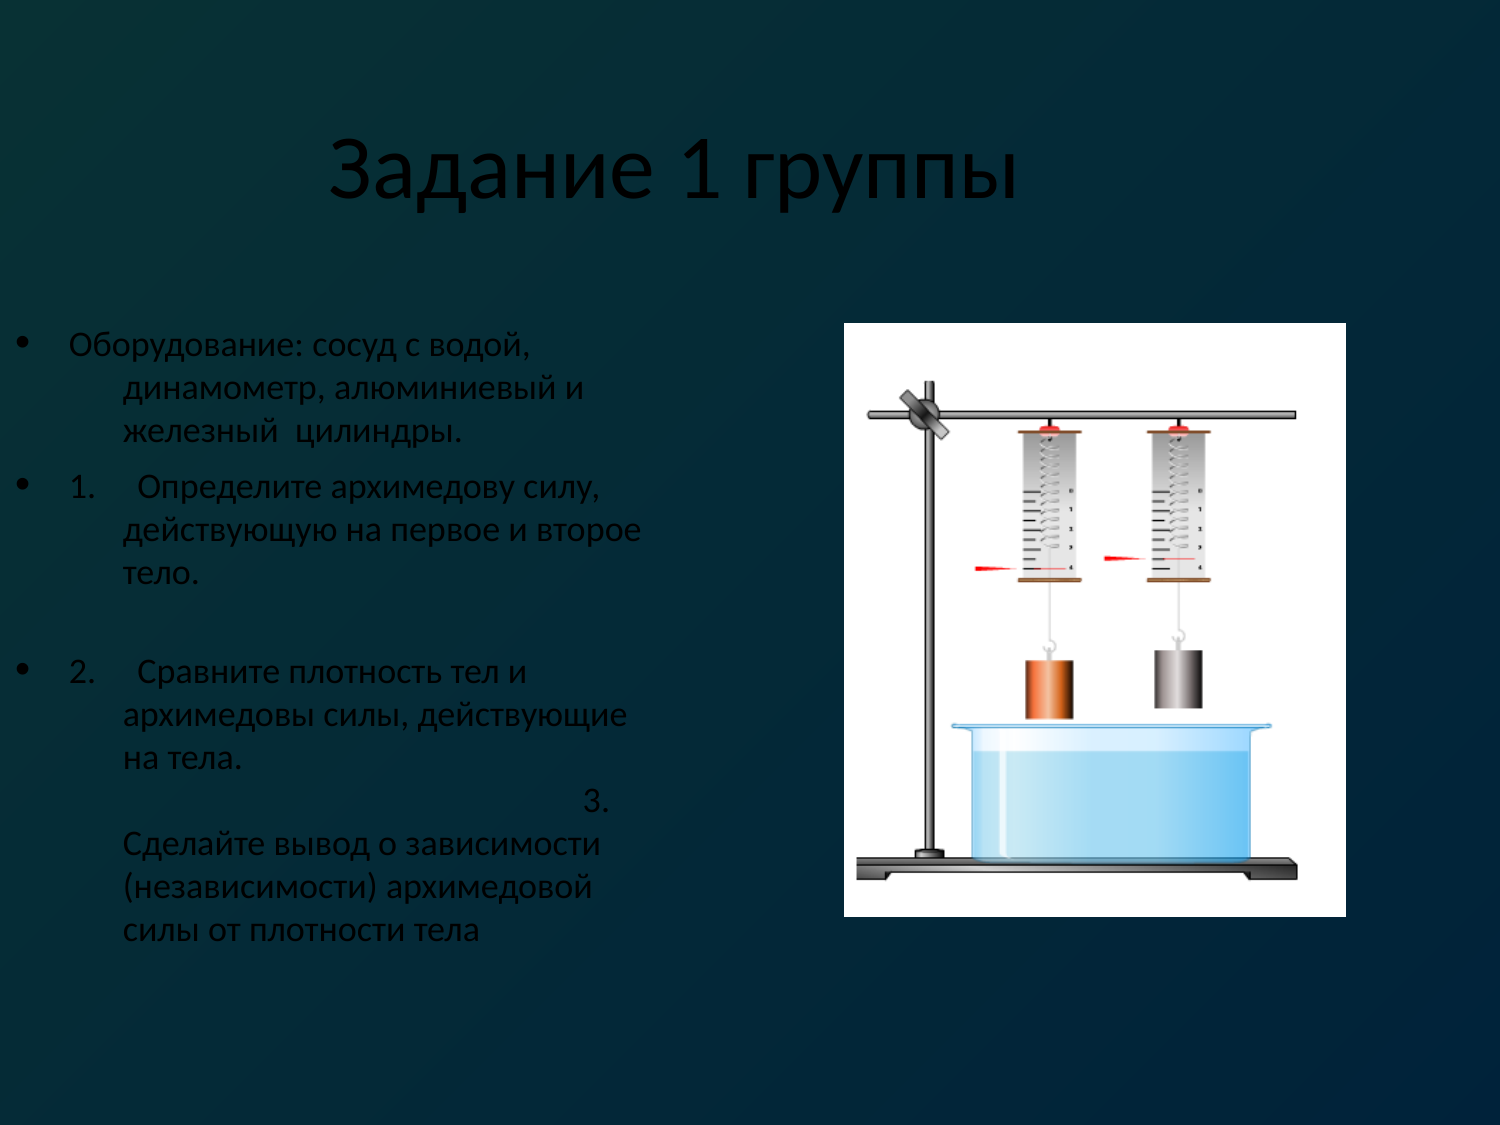

# Задание 1 группы
Оборудование: сосуд с водой, динамометр, алюминиевый и железный цилиндры.
1.     Определите архимедову силу, действующую на первое и второе тело.
2.     Сравните плотность тел и архимедовы силы, действующие на тела. 3.     Сделайте вывод о зависимости (независимости) архимедовой силы от плотности тела